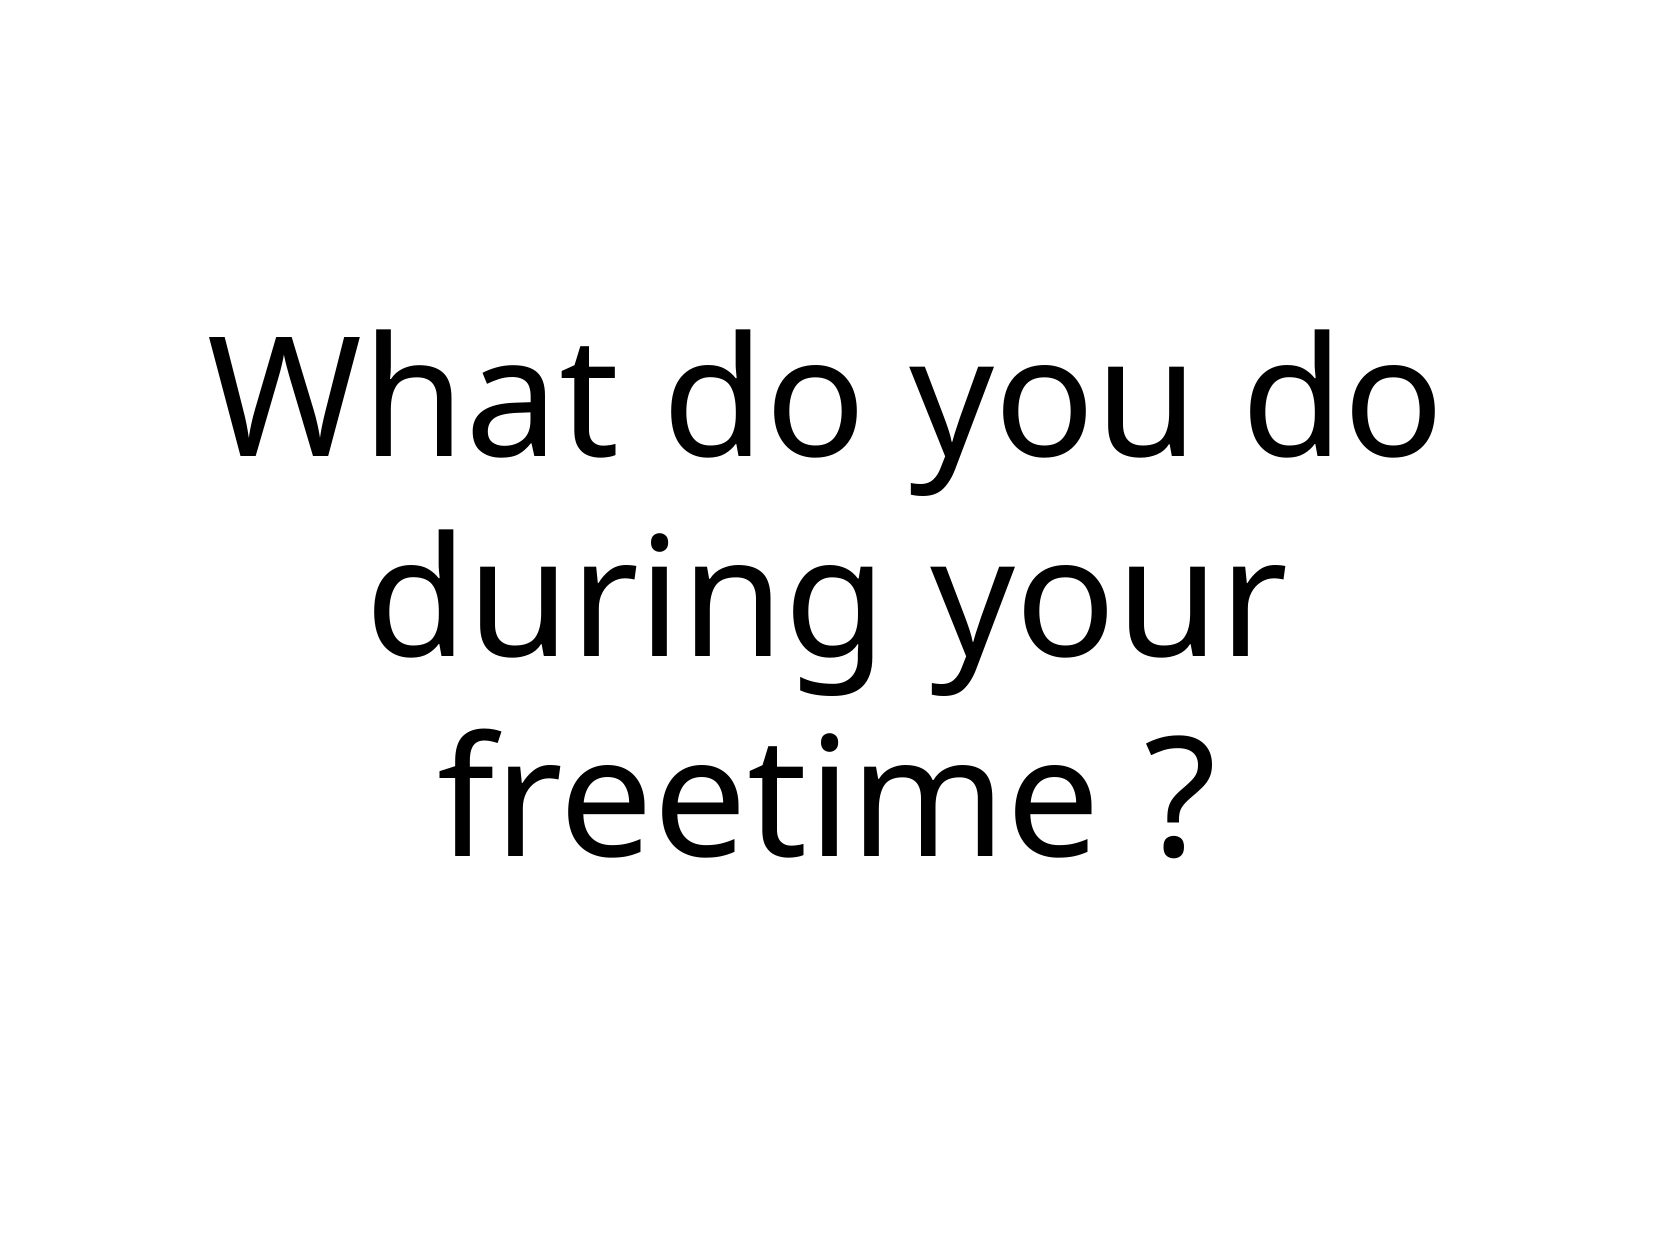

# What do you do during your freetime ?